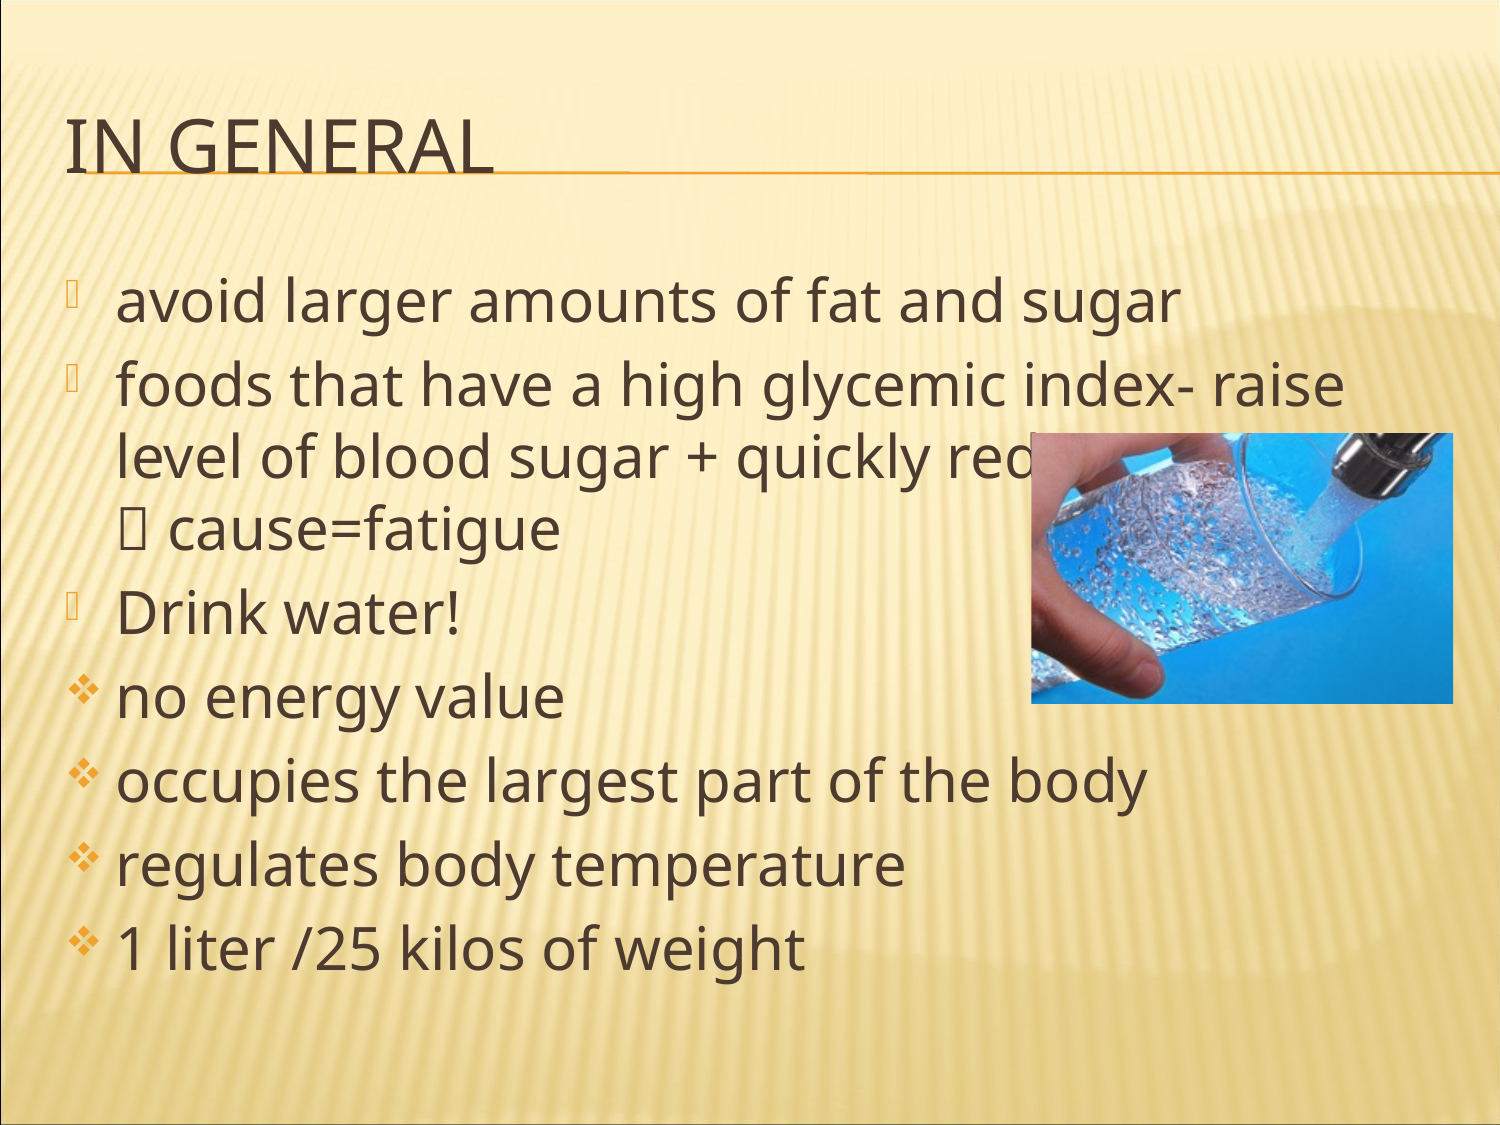

# In general
avoid larger amounts of fat and sugar
foods that have a high glycemic index- raise level of blood sugar + quickly reduce it
 cause=fatigue
Drink water!
no energy value
occupies the largest part of the body
regulates body temperature
1 liter /25 kilos of weight